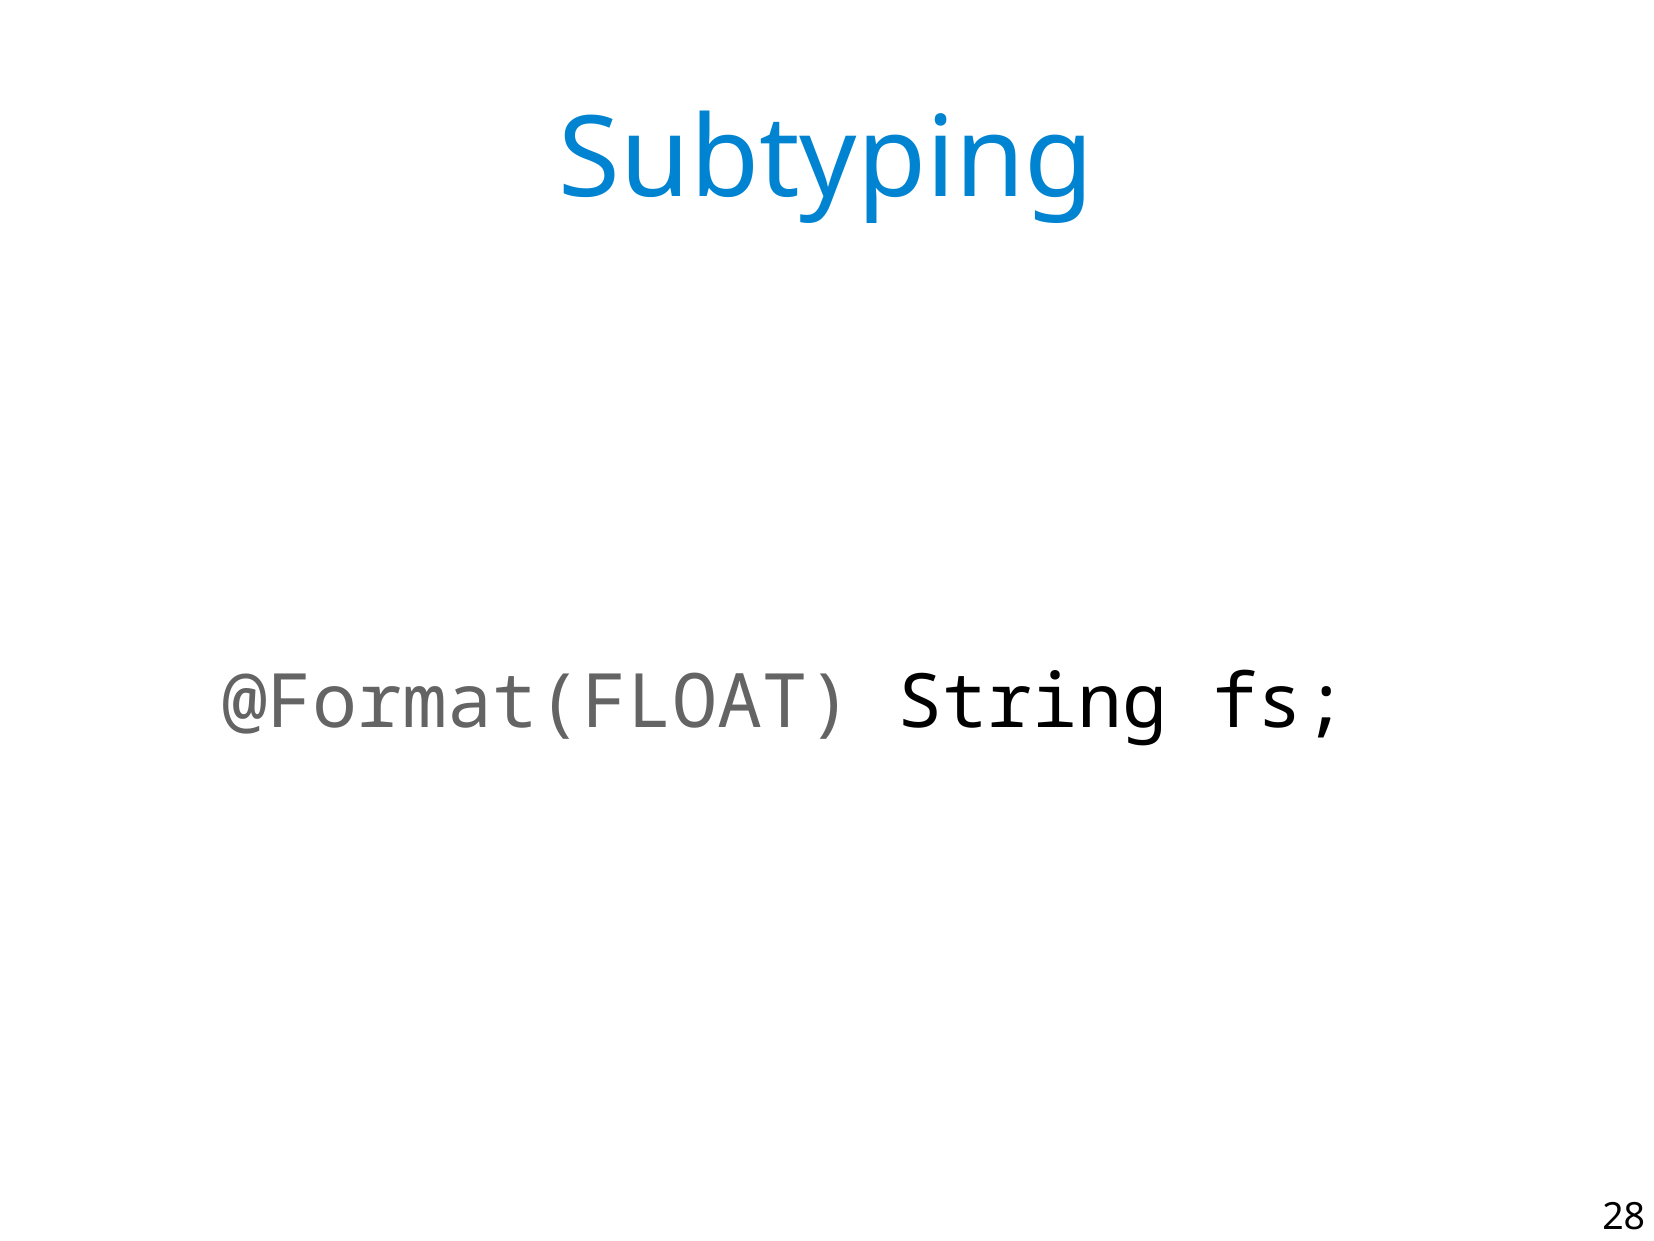

# Subtyping
@Format(FLOAT) String fs;
printf(fs, 3.14);
28